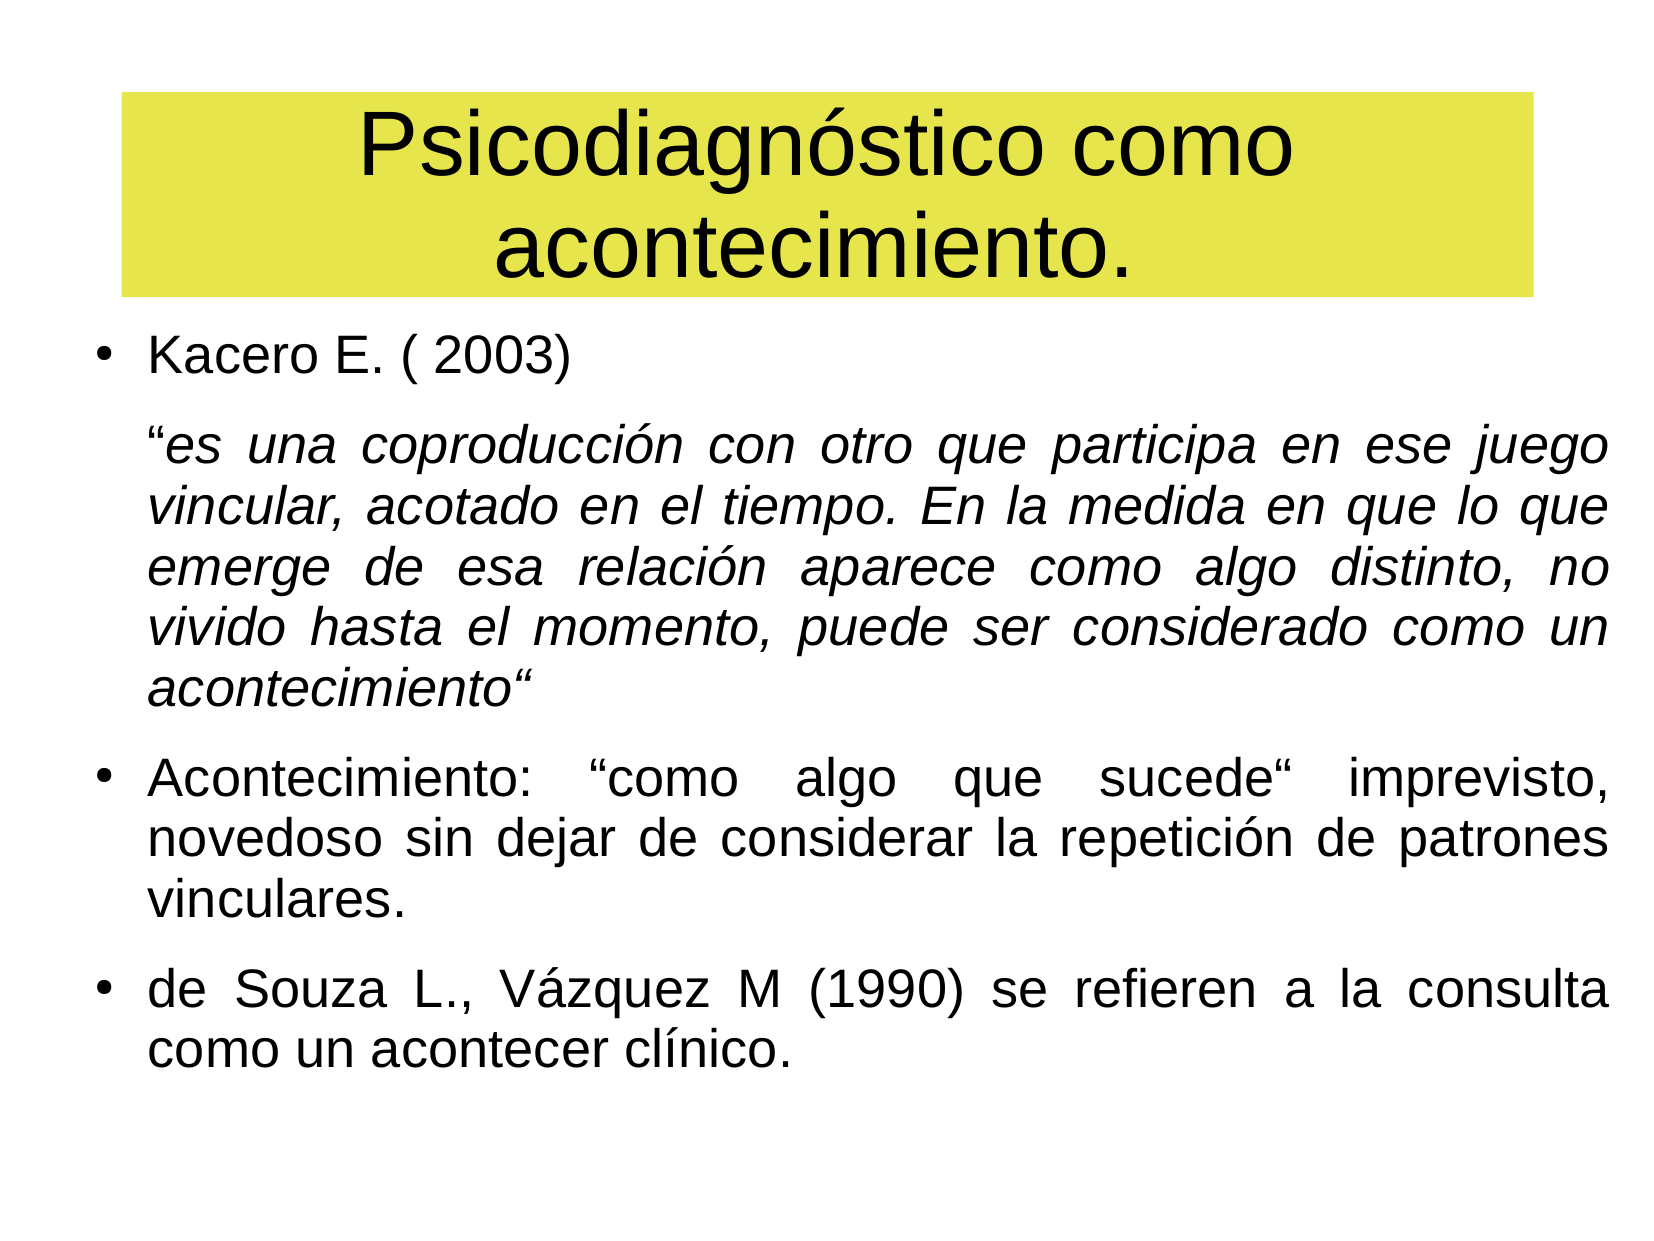

# Psicodiagnóstico como acontecimiento.
Kacero E. ( 2003)
“es una coproducción con otro que participa en ese juego vincular, acotado en el tiempo. En la medida en que lo que emerge de esa relación aparece como algo distinto, no vivido hasta el momento, puede ser considerado como un acontecimiento“
Acontecimiento: “como algo que sucede“ imprevisto, novedoso sin dejar de considerar la repetición de patrones vinculares.
de Souza L., Vázquez M (1990) se refieren a la consulta como un acontecer clínico.